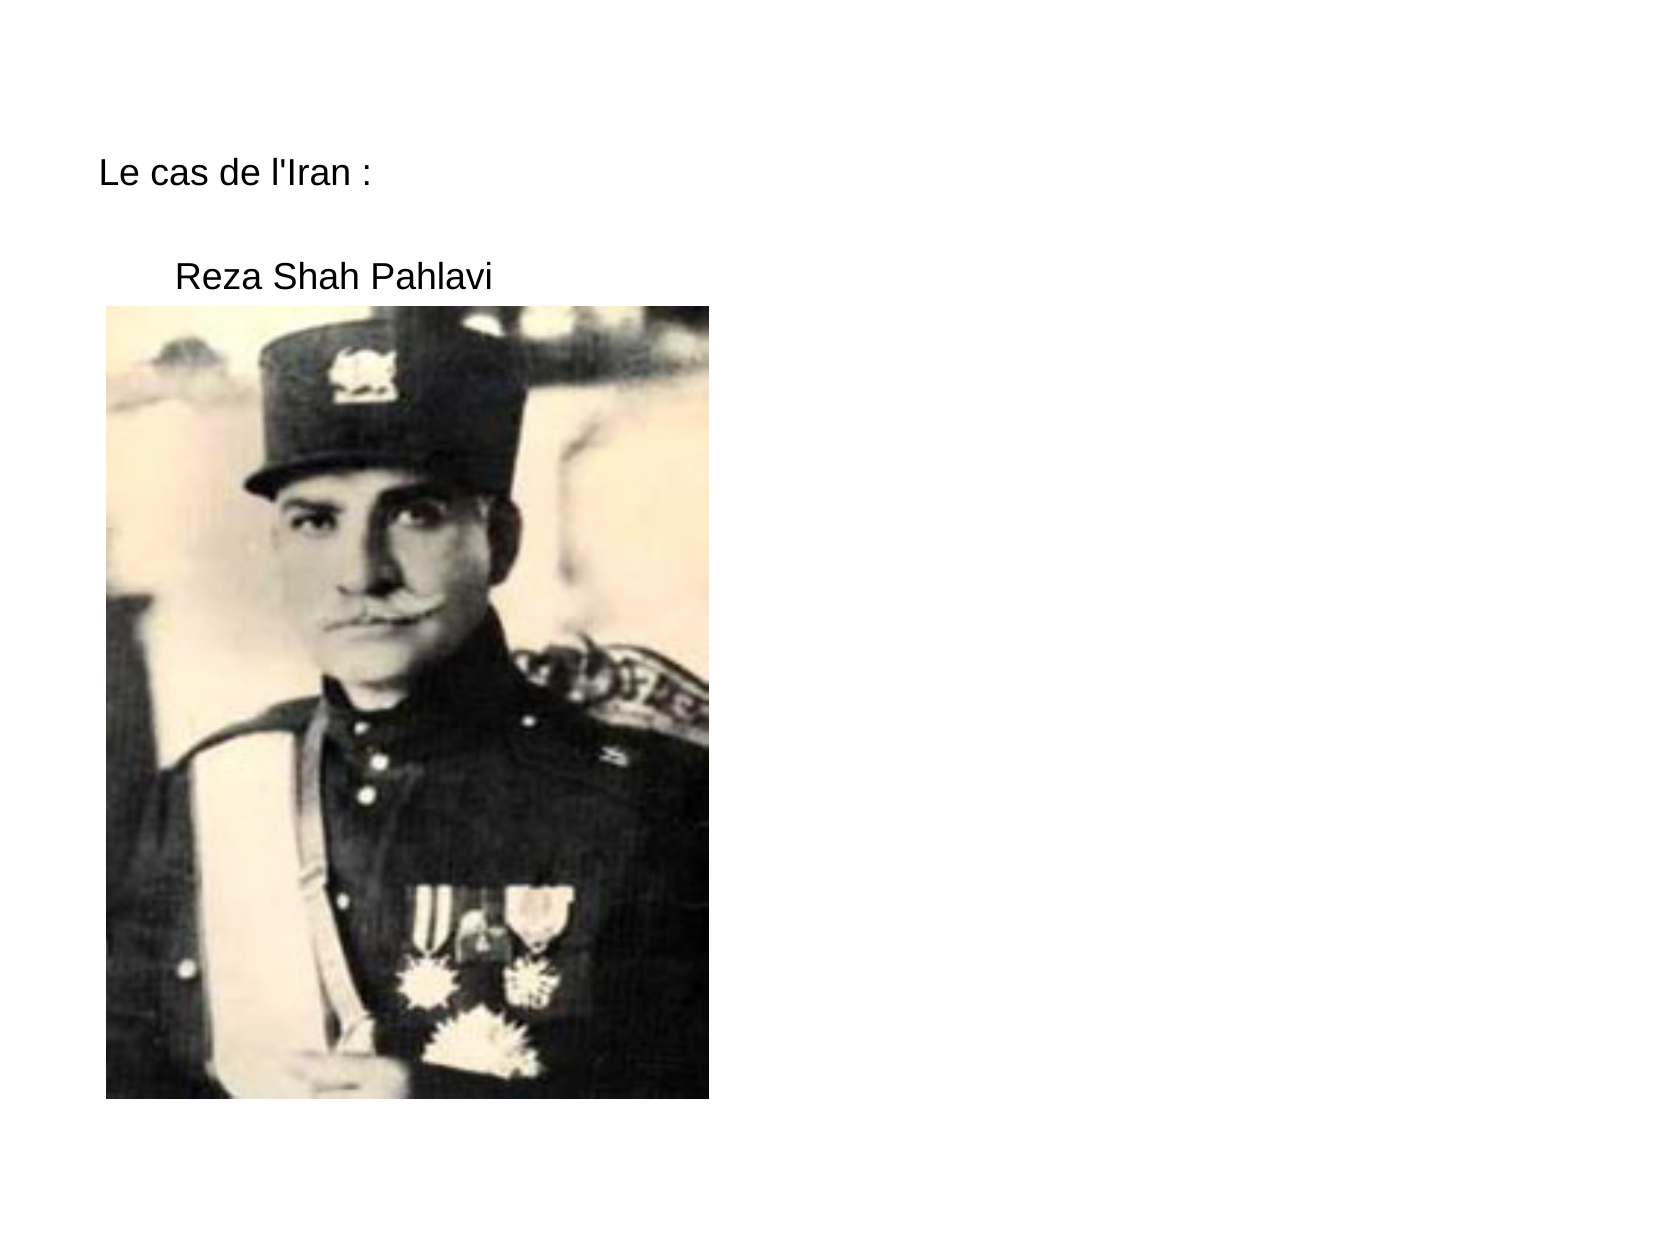

Le cas de l'Iran :
Reza Shah Pahlavi